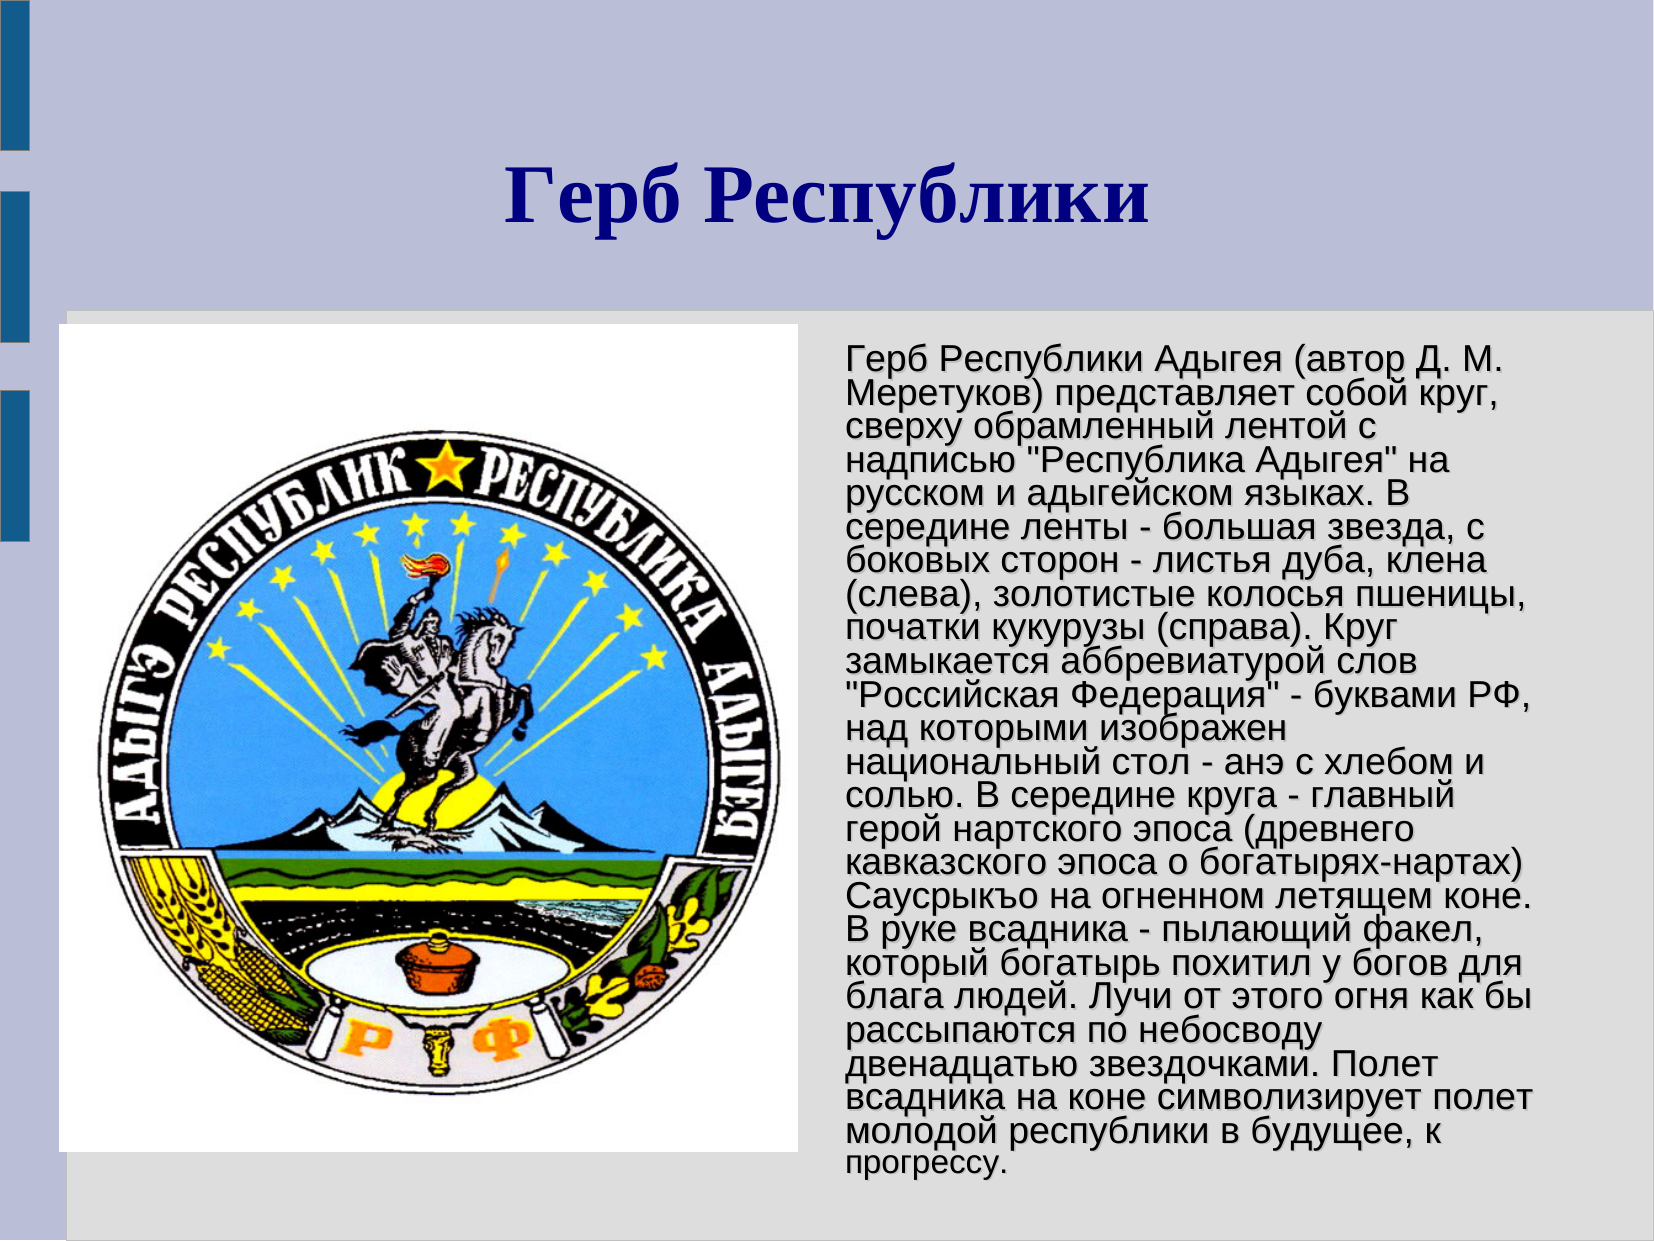

# Герб Республики
Герб Республики Адыгея (автор Д. М. Меретуков) представляет собой круг, сверху обрамленный лентой с надписью "Республика Адыгея" на русском и адыгейском языках. В середине ленты - большая звезда, с боковых сторон - листья дуба, клена (слева), золотистые колосья пшеницы, початки кукурузы (справа). Круг замыкается аббревиатурой слов "Российская Федерация" - буквами РФ, над которыми изображен национальный стол - анэ с хлебом и солью. В середине круга - главный герой нартского эпоса (древнего кавказского эпоса о богатырях-нартах) Саусрыкъо на огненном летящем коне. В руке всадника - пылающий факел, который богатырь похитил у богов для блага людей. Лучи от этого огня как бы рассыпаются по небосводу двенадцатью звездочками. Полет всадника на коне символизирует полет молодой республики в будущее, к прогрессу.